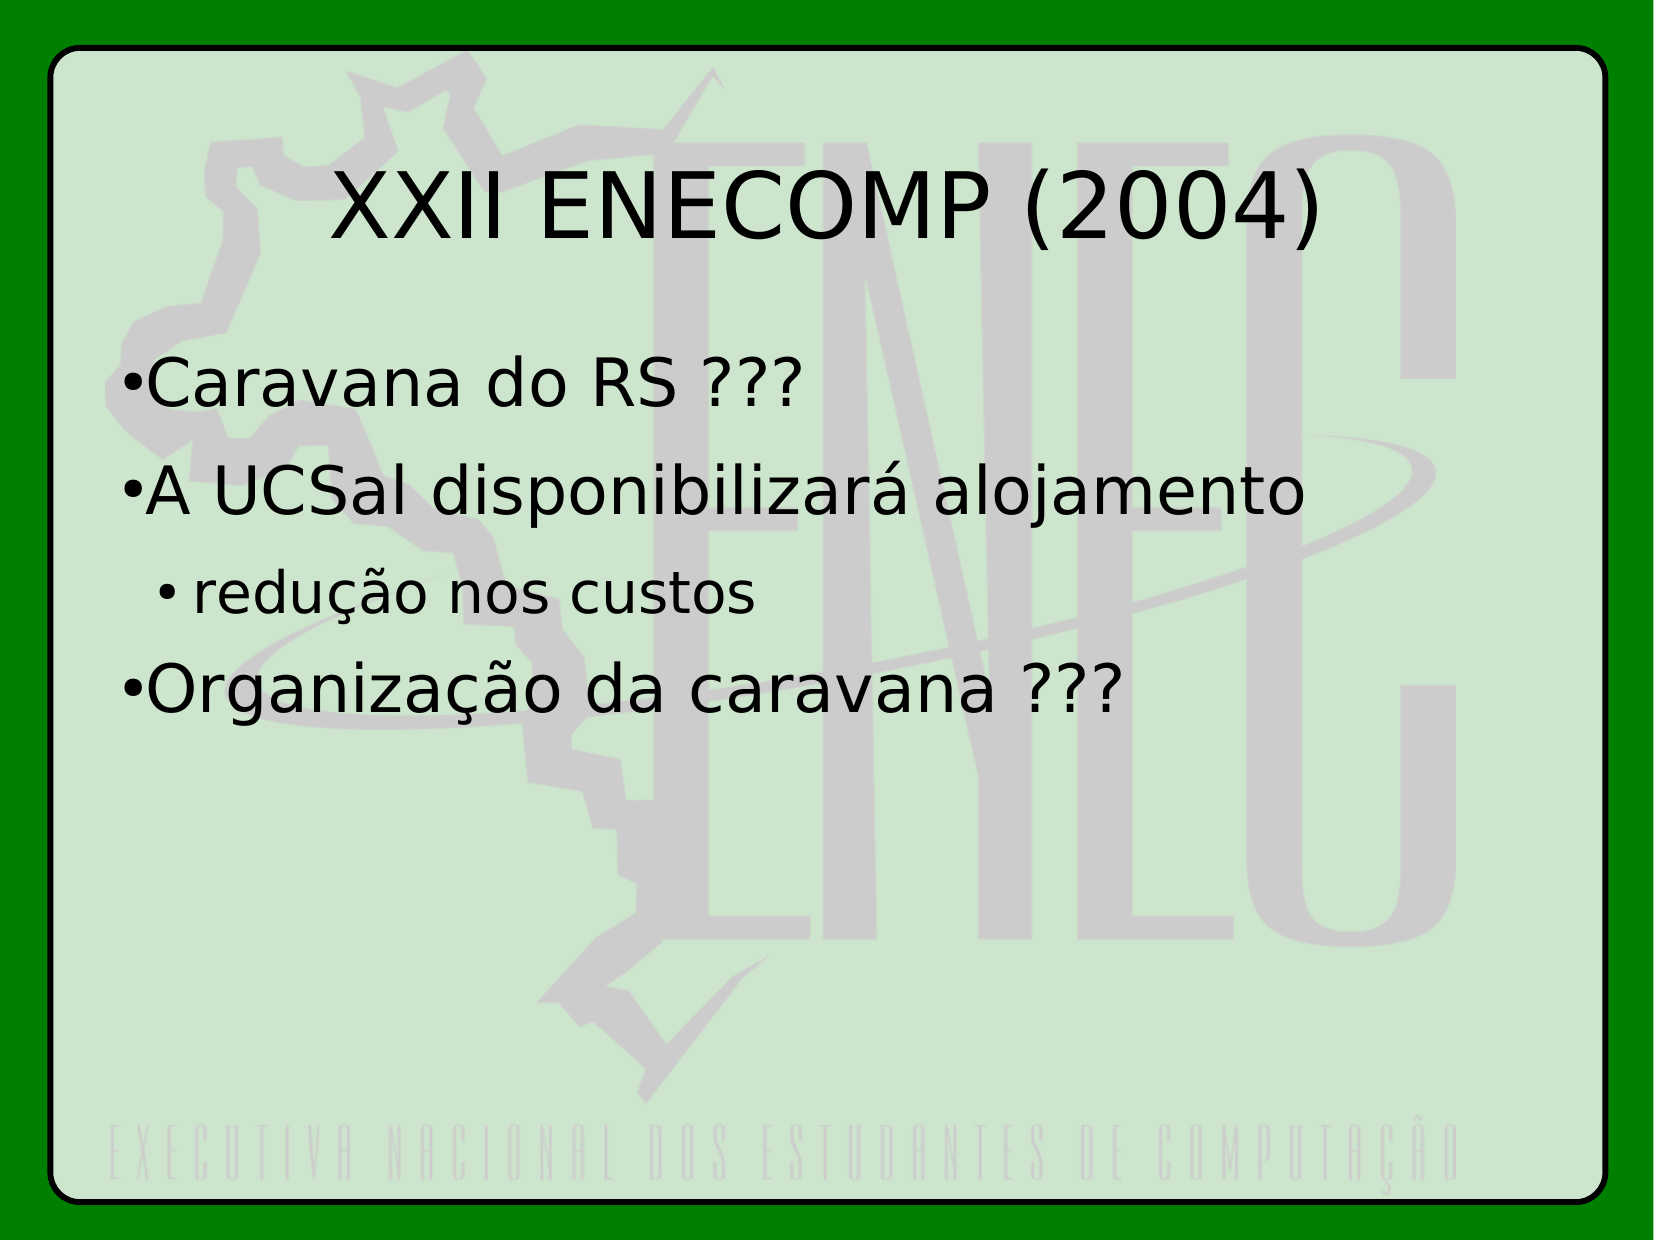

# XXII ENECOMP (2004)
Caravana do RS ???
A UCSal disponibilizará alojamento
redução nos custos
Organização da caravana ???